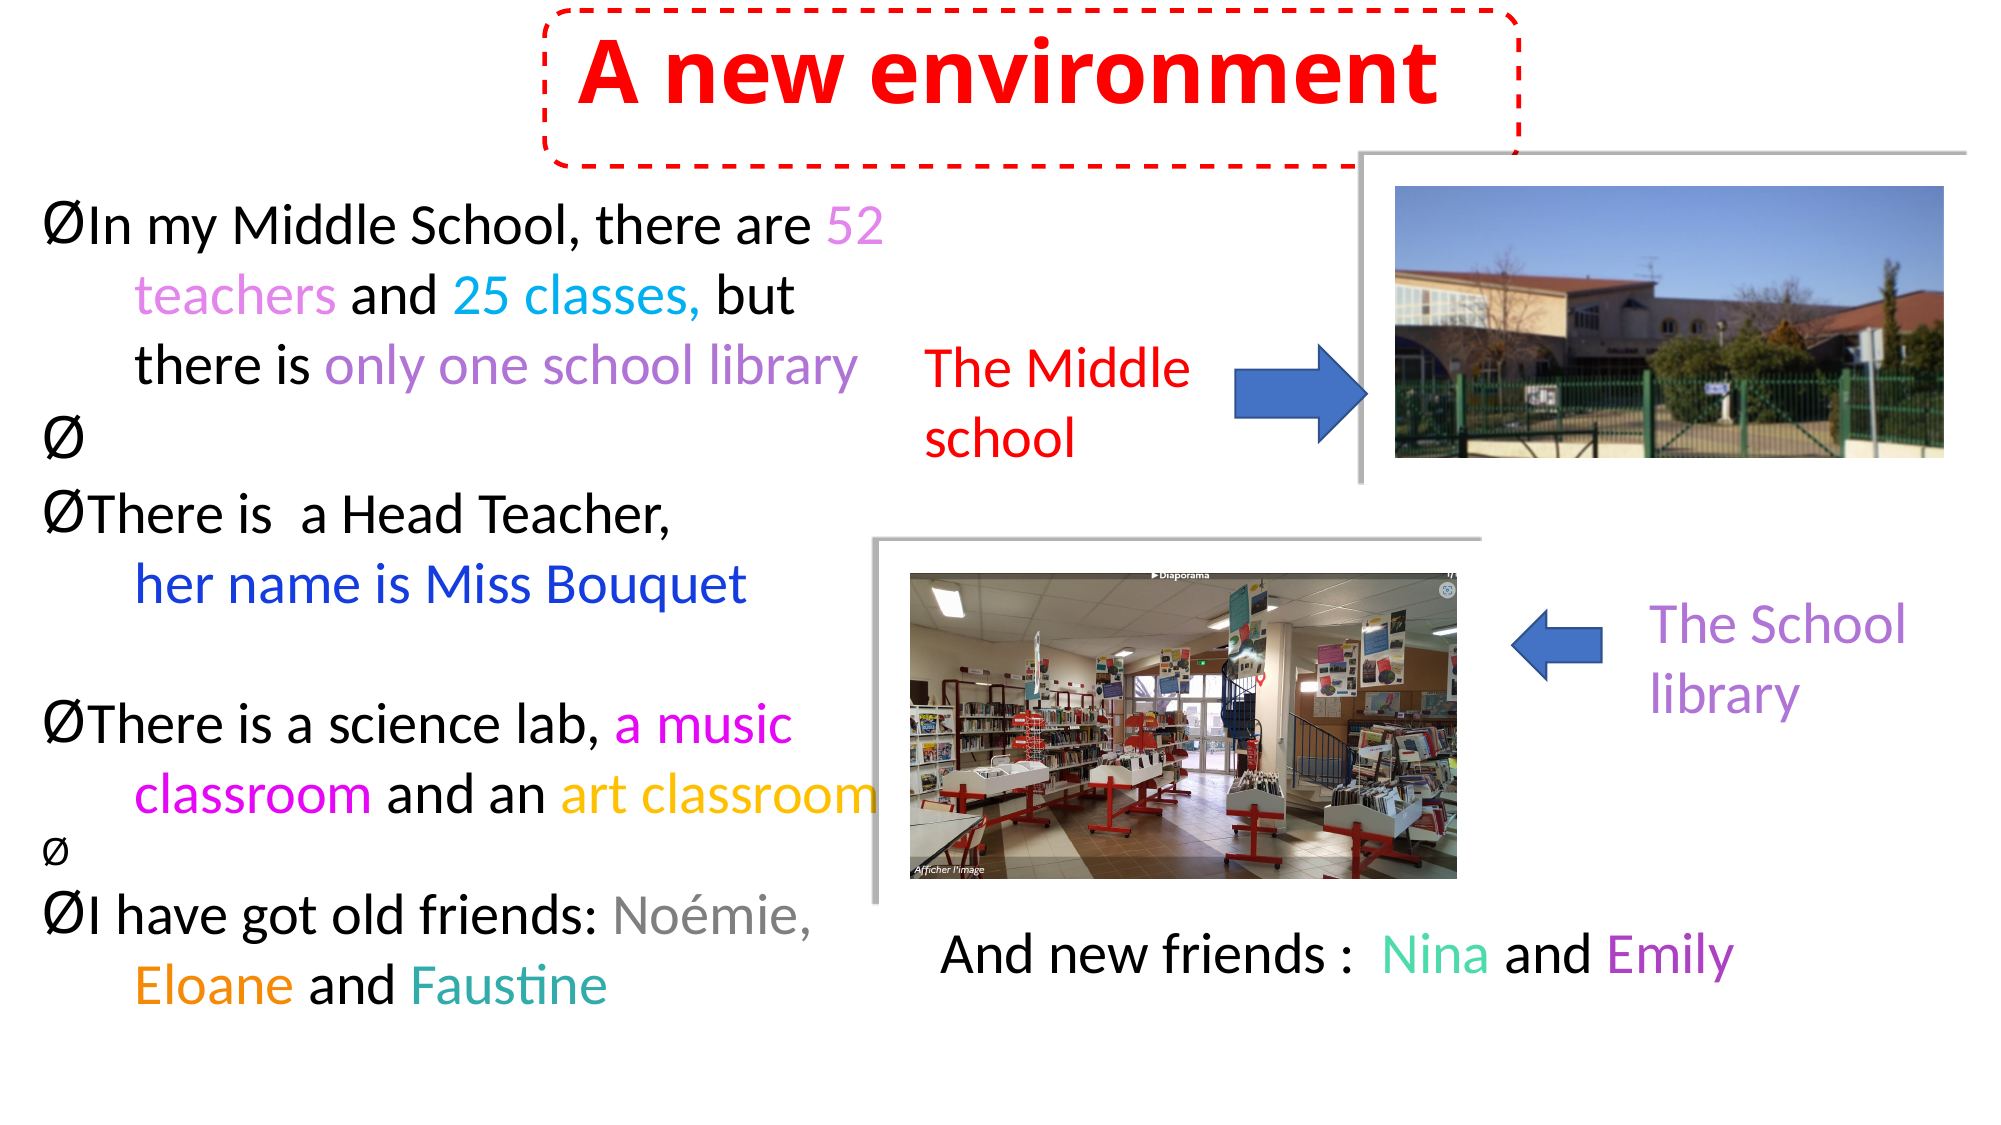

# A new environment
In my Middle School, there are 52 teachers and 25 classes, but there is only one school library
There is  a Head Teacher,  her name is Miss Bouquet
There is a science lab, a music classroom and an art classroom
I have got old friends: Noémie,  Eloane and Faustine
The Middle school
The School library
And new friends :  Nina and Emily